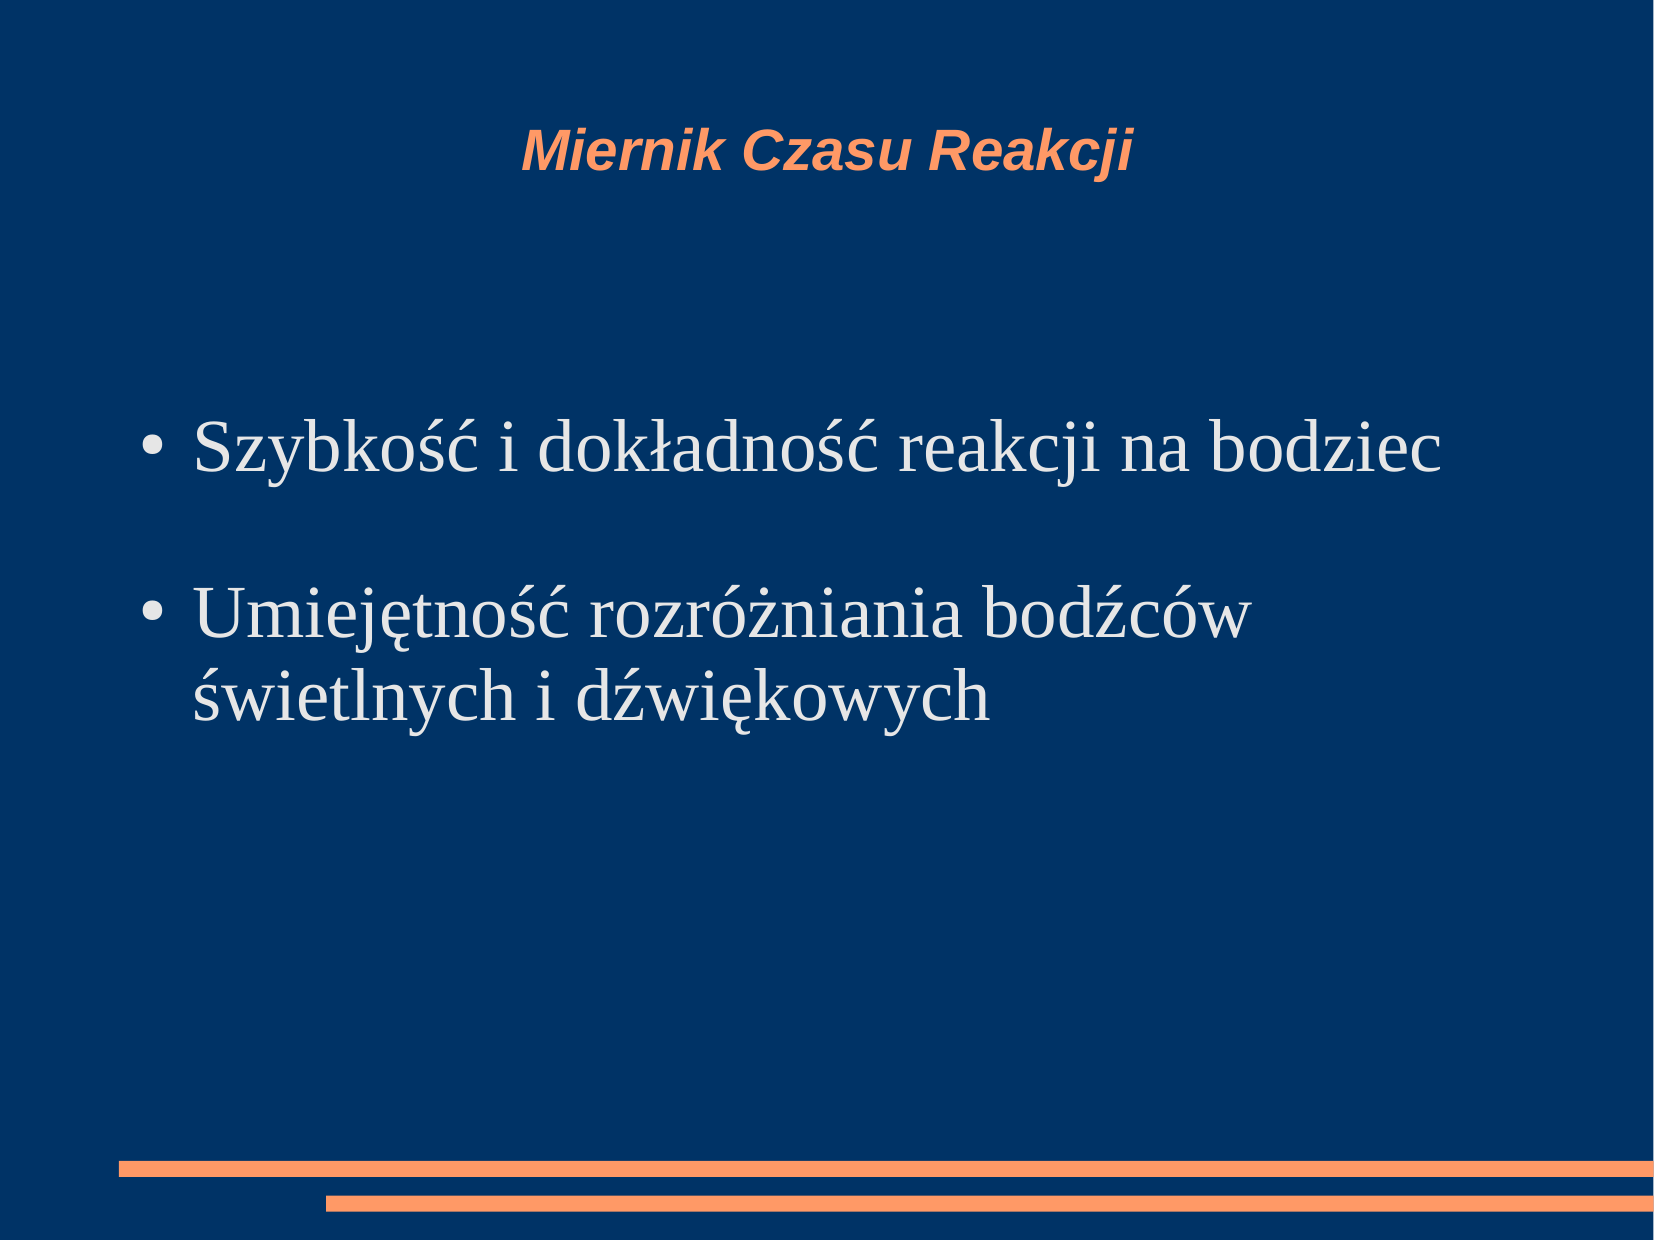

# Miernik Czasu Reakcji
Szybkość i dokładność reakcji na bodziec
Umiejętność rozróżniania bodźców świetlnych i dźwiękowych